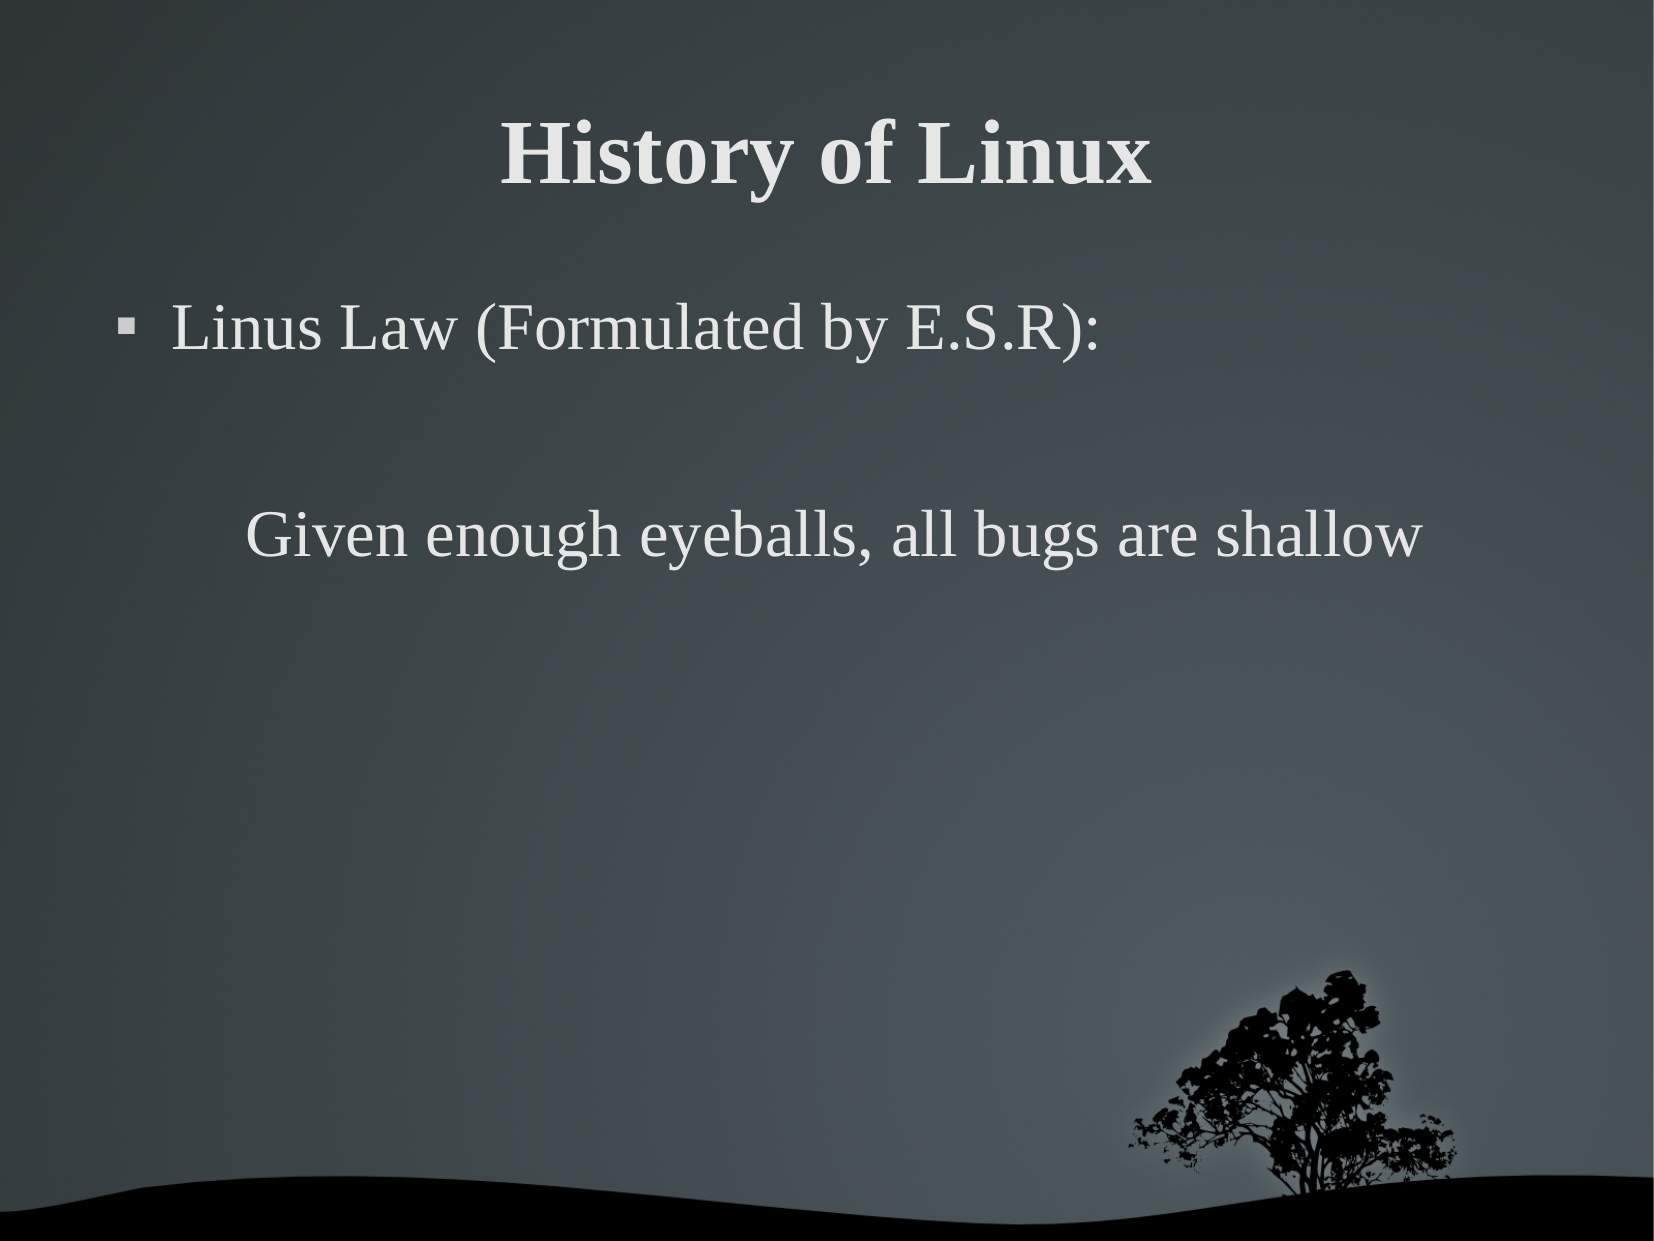

History of Linux
# Linus Law (Formulated by E.S.R):
Given enough eyeballs, all bugs are shallow